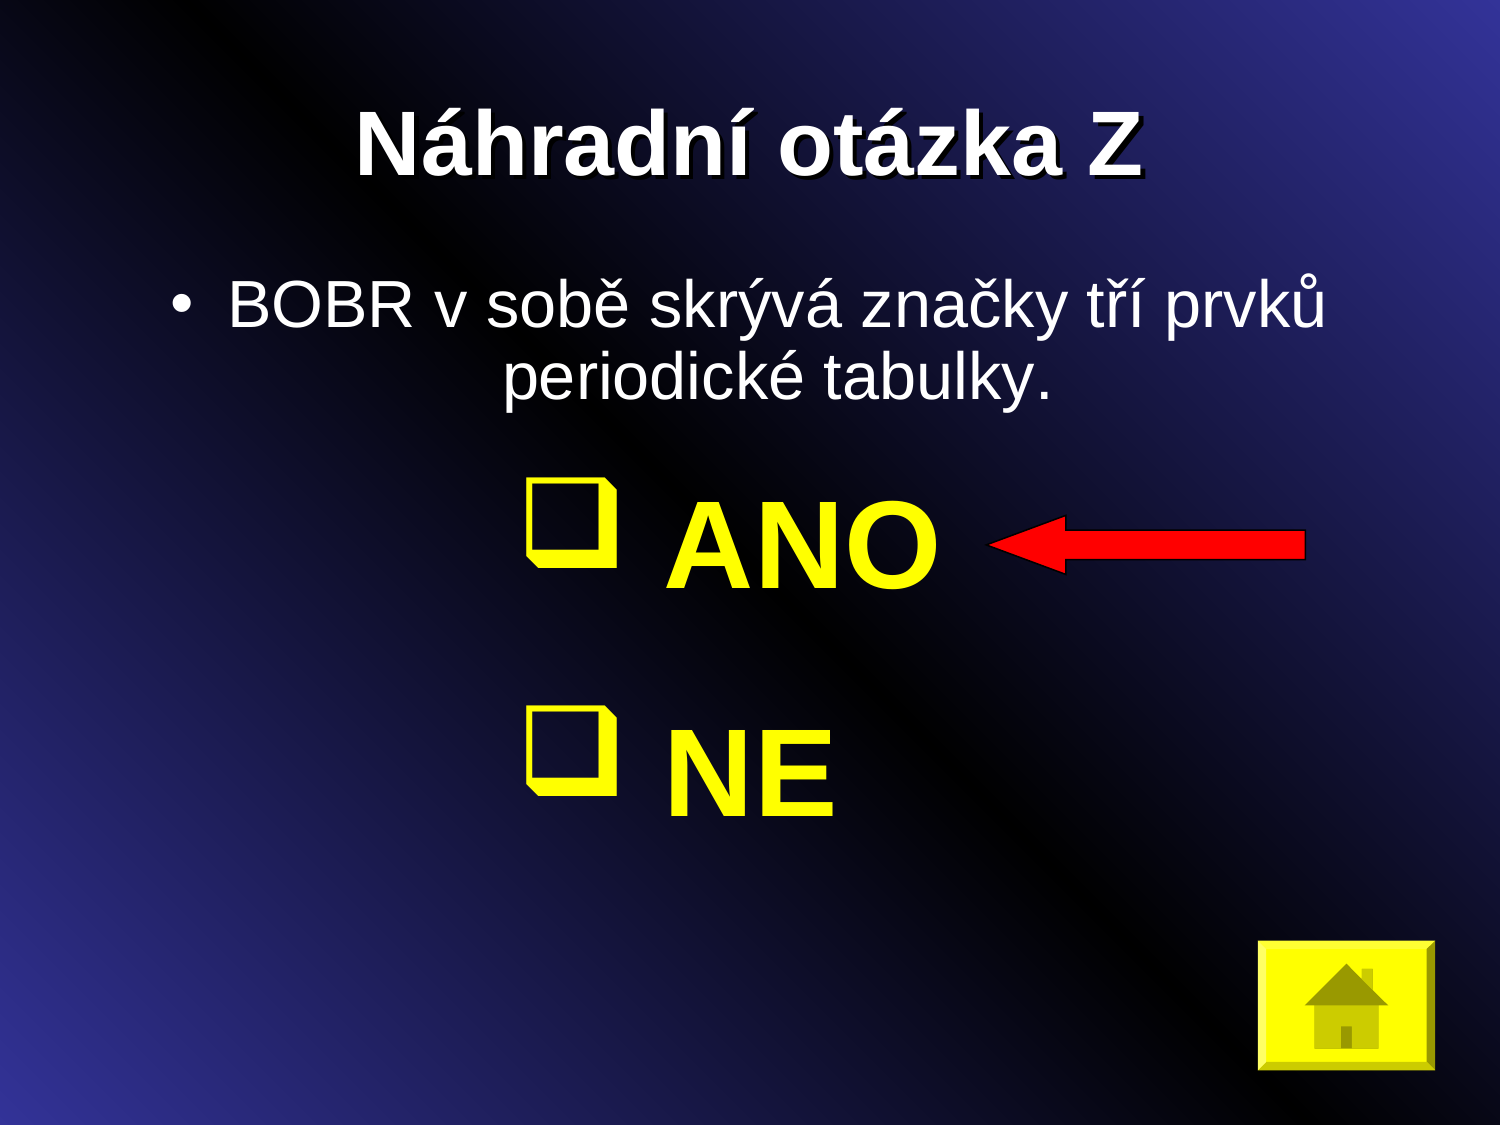

# Náhradní otázka Z
BOBR v sobě skrývá značky tří prvků periodické tabulky.
 ANO
 NE